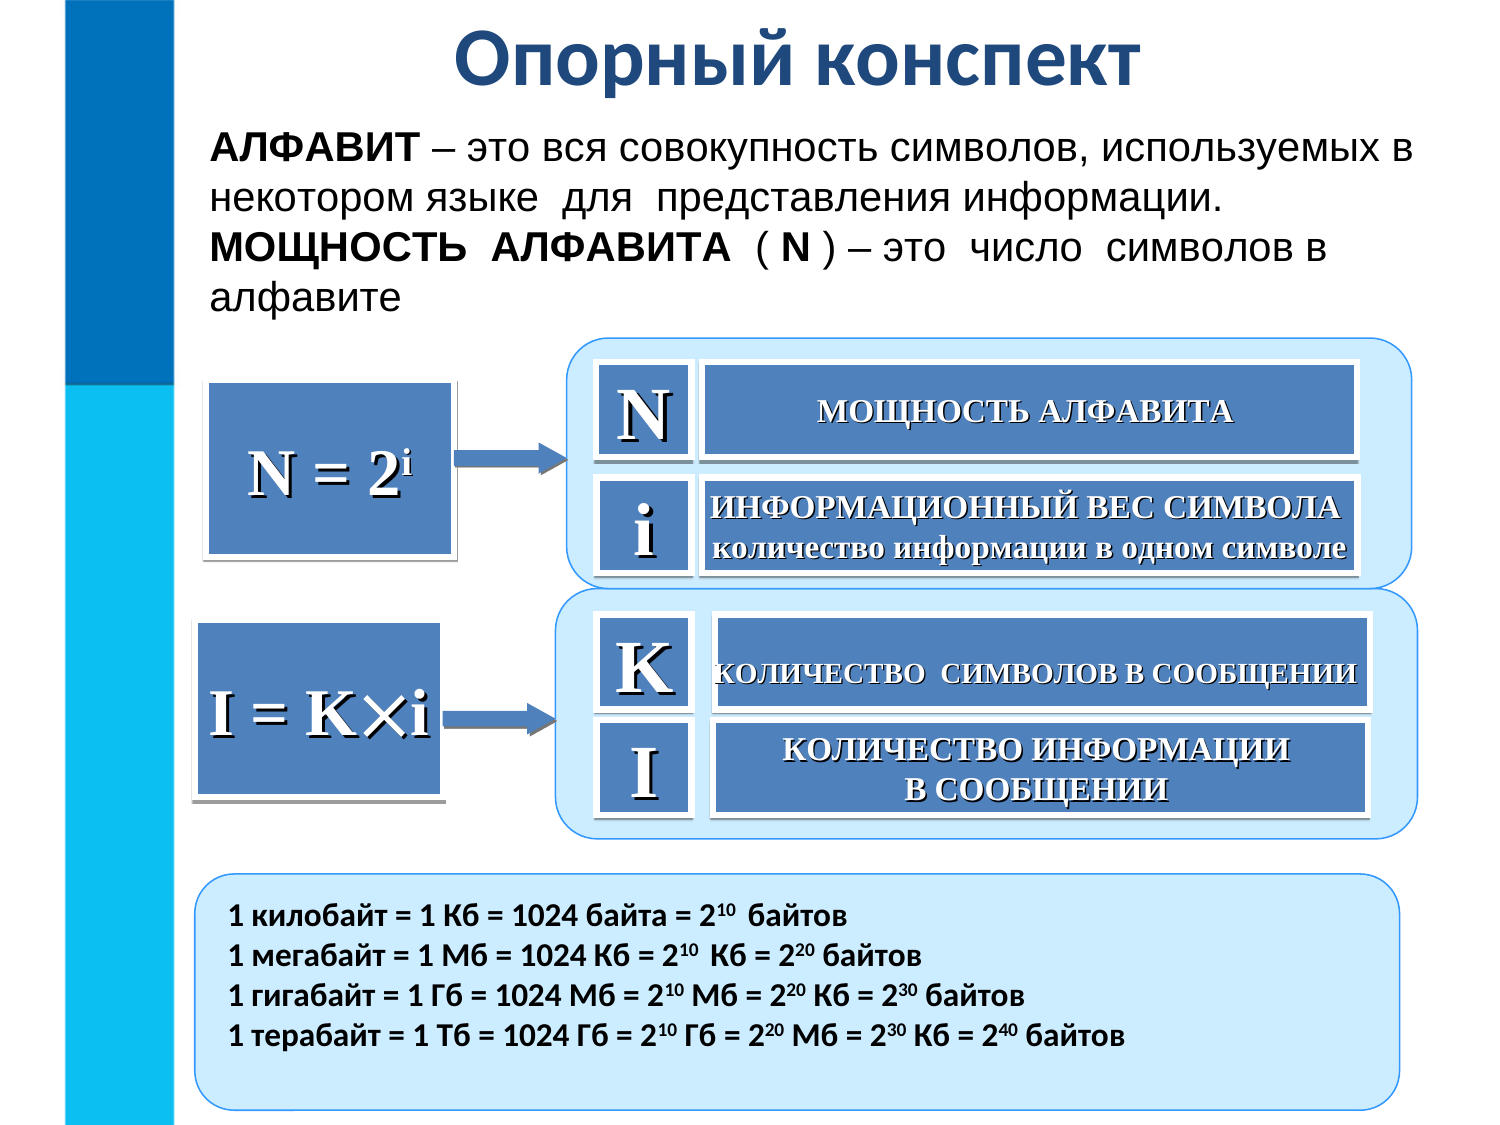

Опорный конспект
АЛФАВИТ – это вся совокупность символов, используемых в
некотором языке для представления информации.
МОЩНОСТЬ АЛФАВИТА ( N ) – это число символов в
алфавите
N
МОЩНОСТЬ АЛФАВИТА
N = 2i
i
ИНФОРМАЦИОННЫЙ ВЕС СИМВОЛА
количество информации в одном символе
K
КОЛИЧЕСТВО СИМВОЛОВ В СООБЩЕНИИ
I = Ki
I
КОЛИЧЕСТВО ИНФОРМАЦИИ
В СООБЩЕНИИ
1 килобайт = 1 Кб = 1024 байта = 210 байтов
1 мегабайт = 1 Мб = 1024 Кб = 210 Кб = 220 байтов
1 гигабайт = 1 Гб = 1024 Мб = 210 Мб = 220 Кб = 230 байтов
1 терабайт = 1 Тб = 1024 Гб = 210 Гб = 220 Мб = 230 Кб = 240 байтов